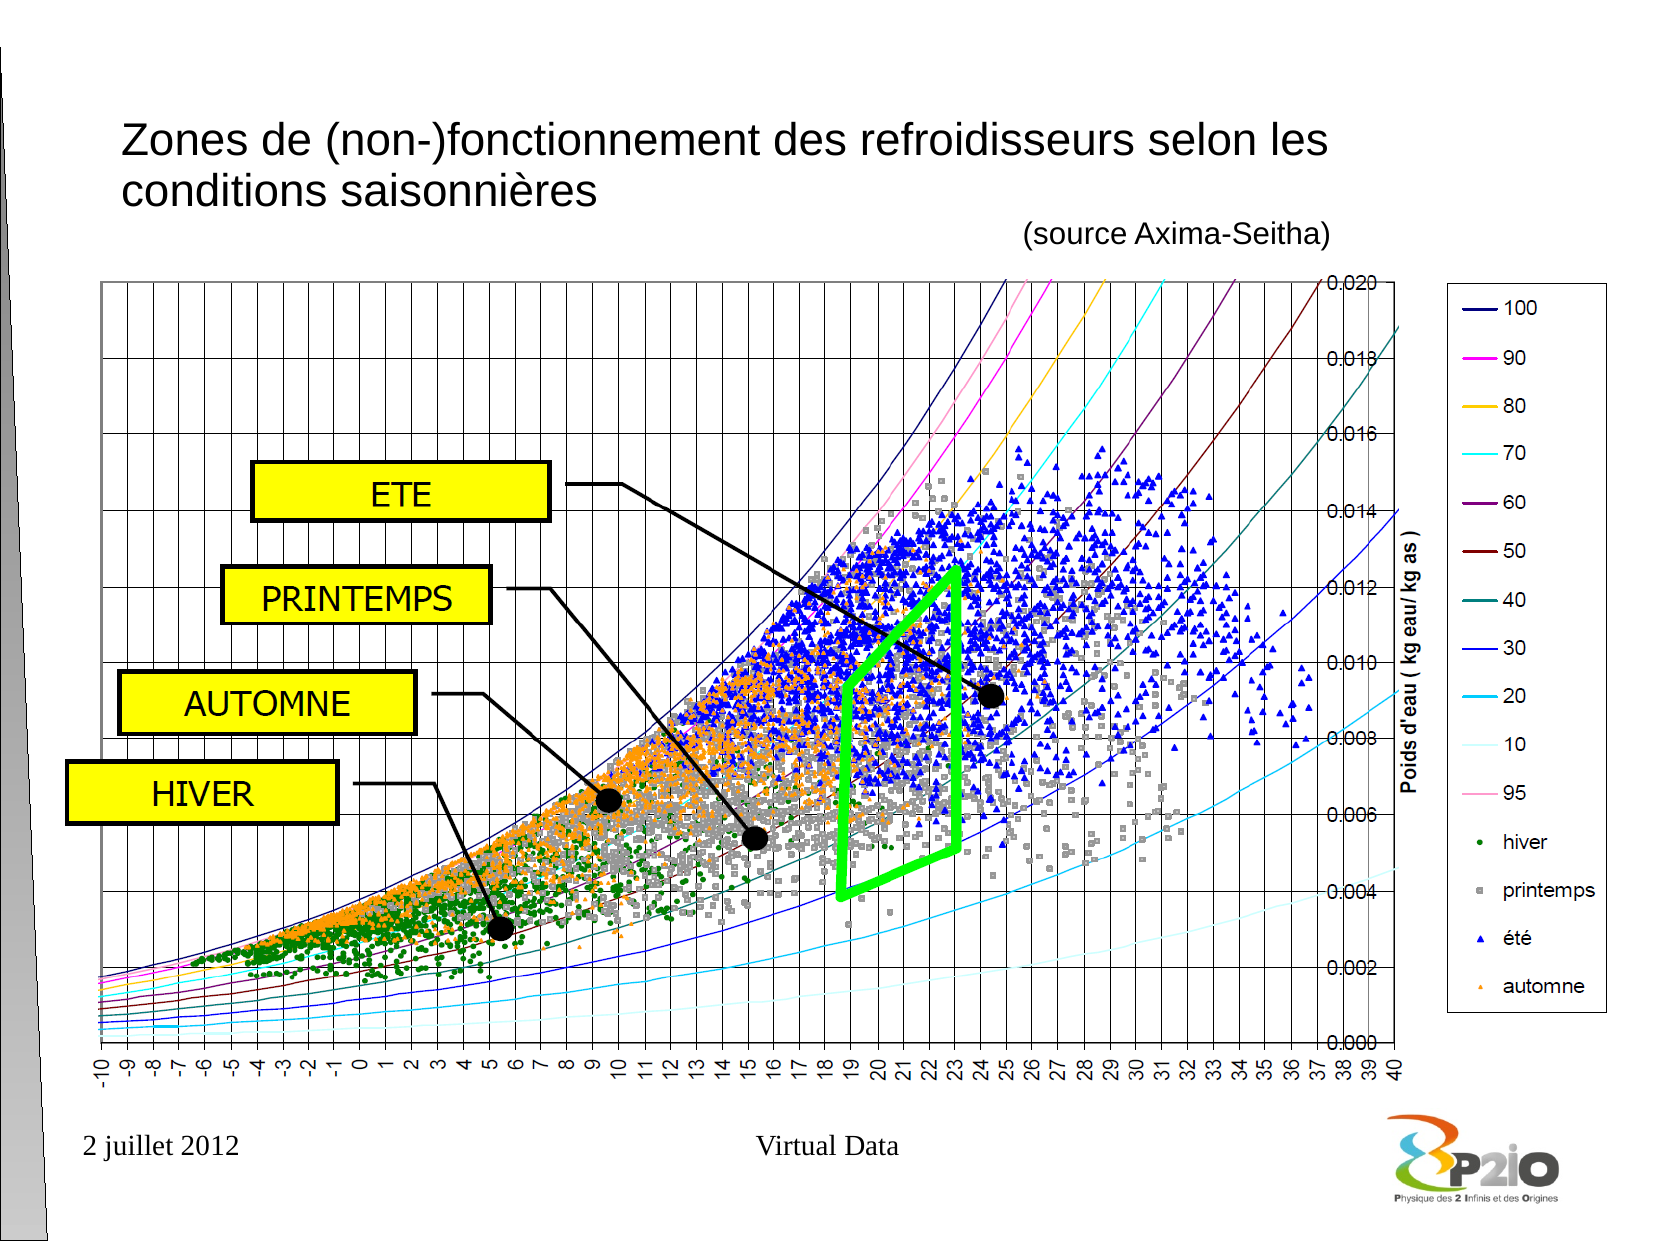

Zones de (non-)fonctionnement des refroidisseurs selon les conditions saisonnières
(source Axima-Seitha)